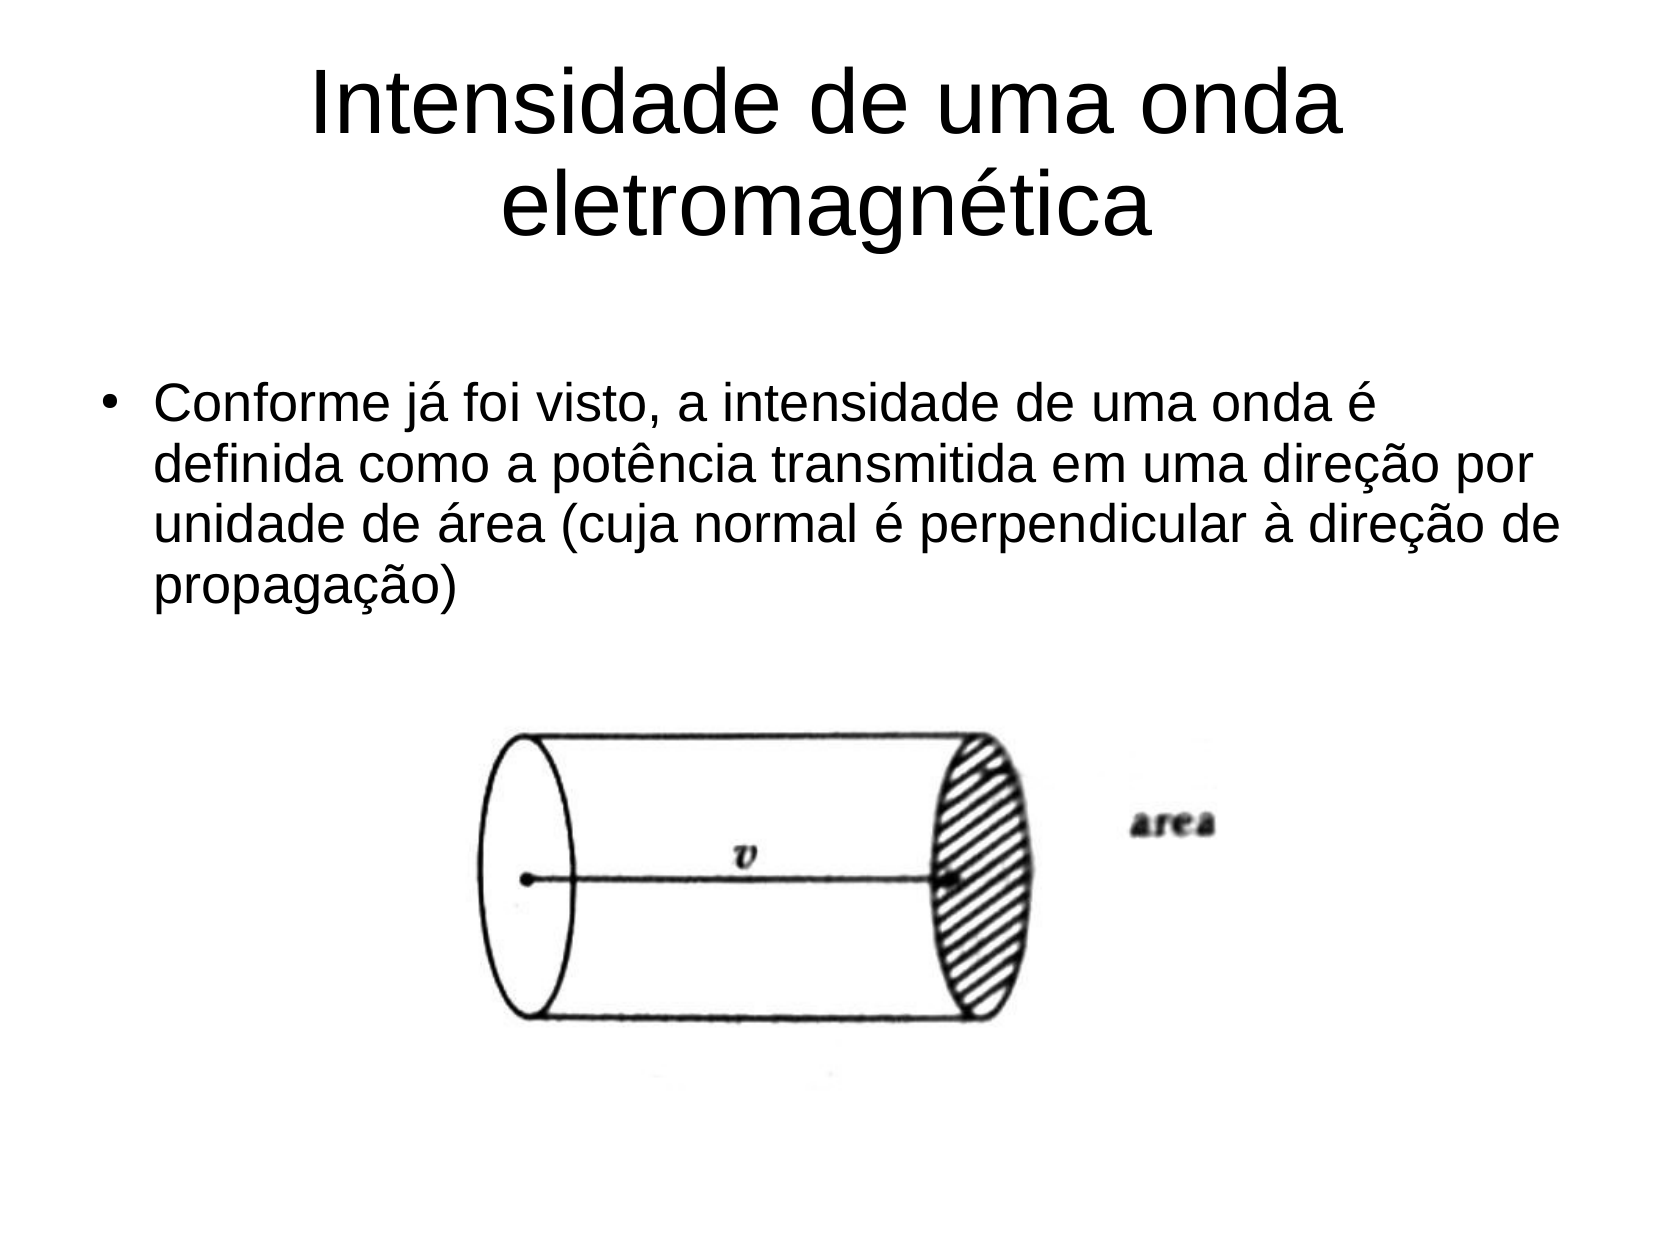

# Intensidade de uma onda eletromagnética
Conforme já foi visto, a intensidade de uma onda é definida como a potência transmitida em uma direção por unidade de área (cuja normal é perpendicular à direção de propagação)